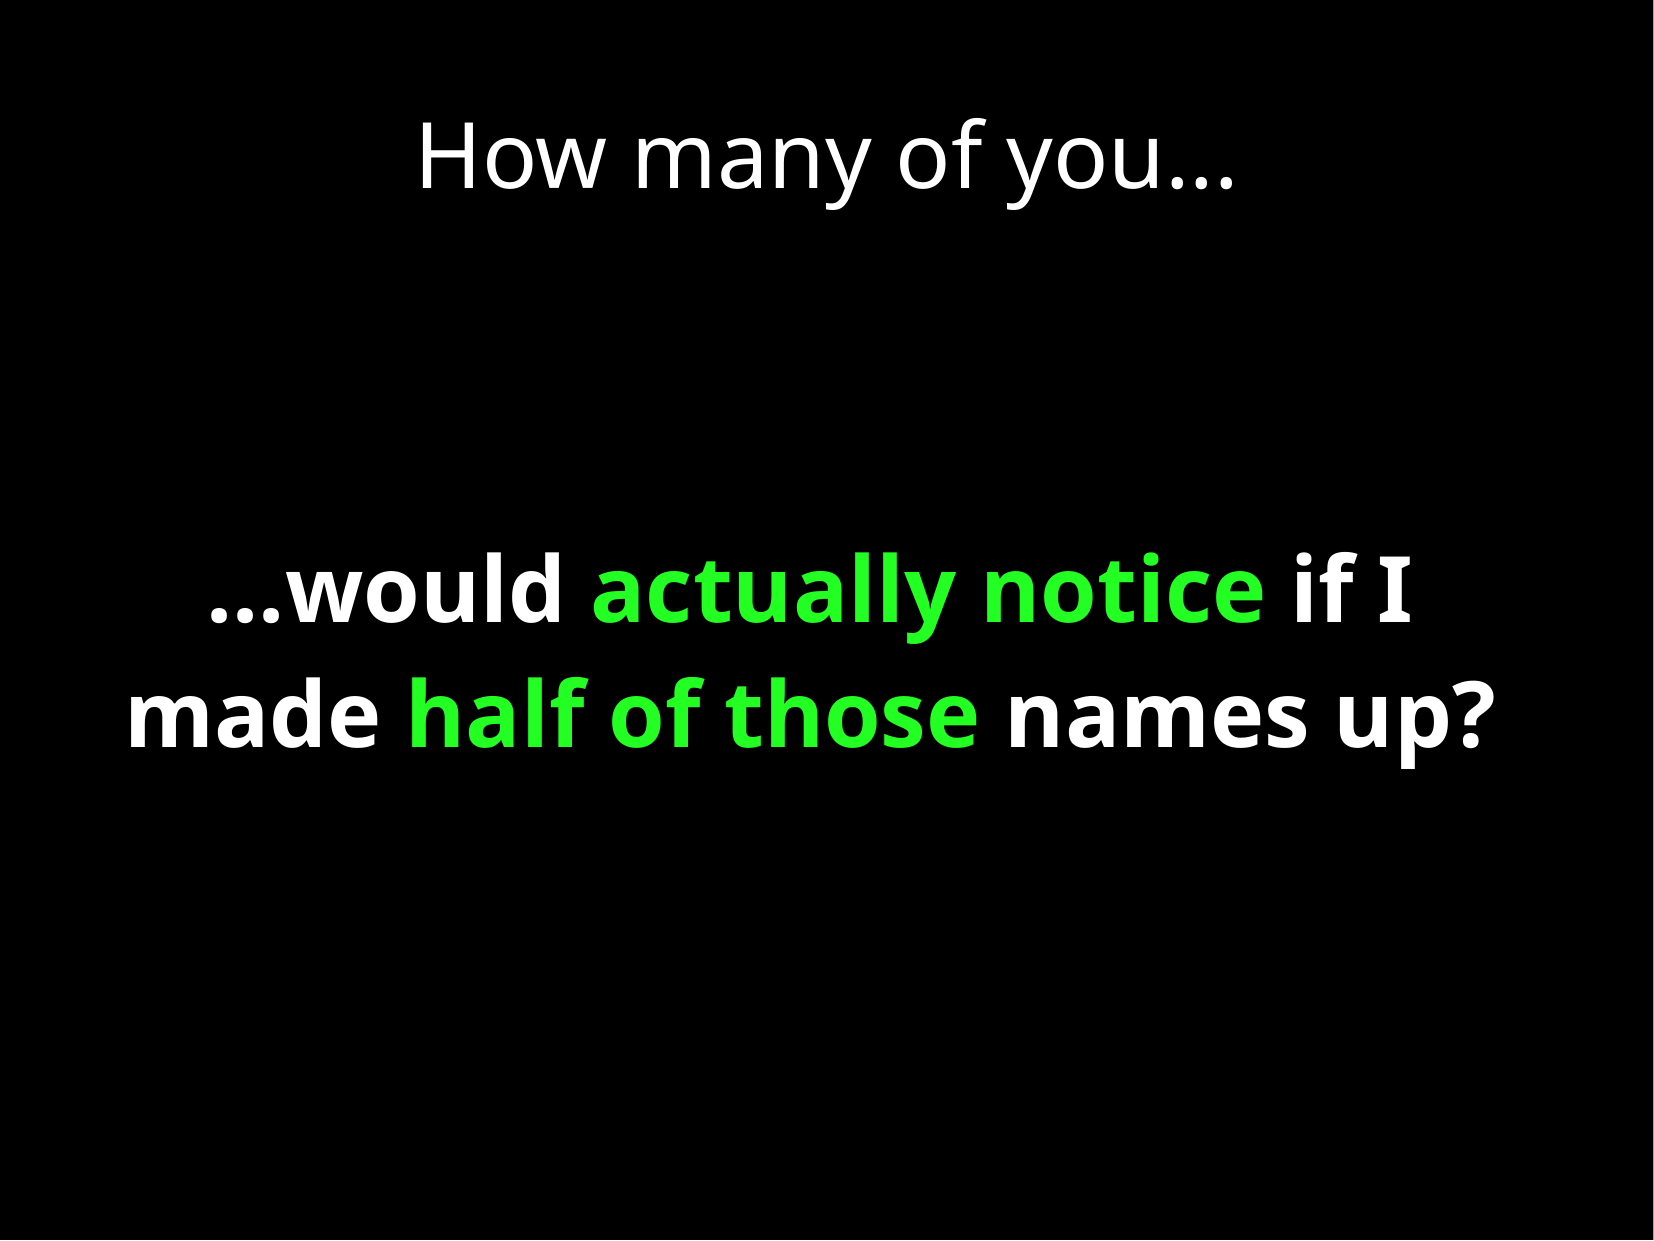

# How many of you...
...would actually notice if I made half of those names up?